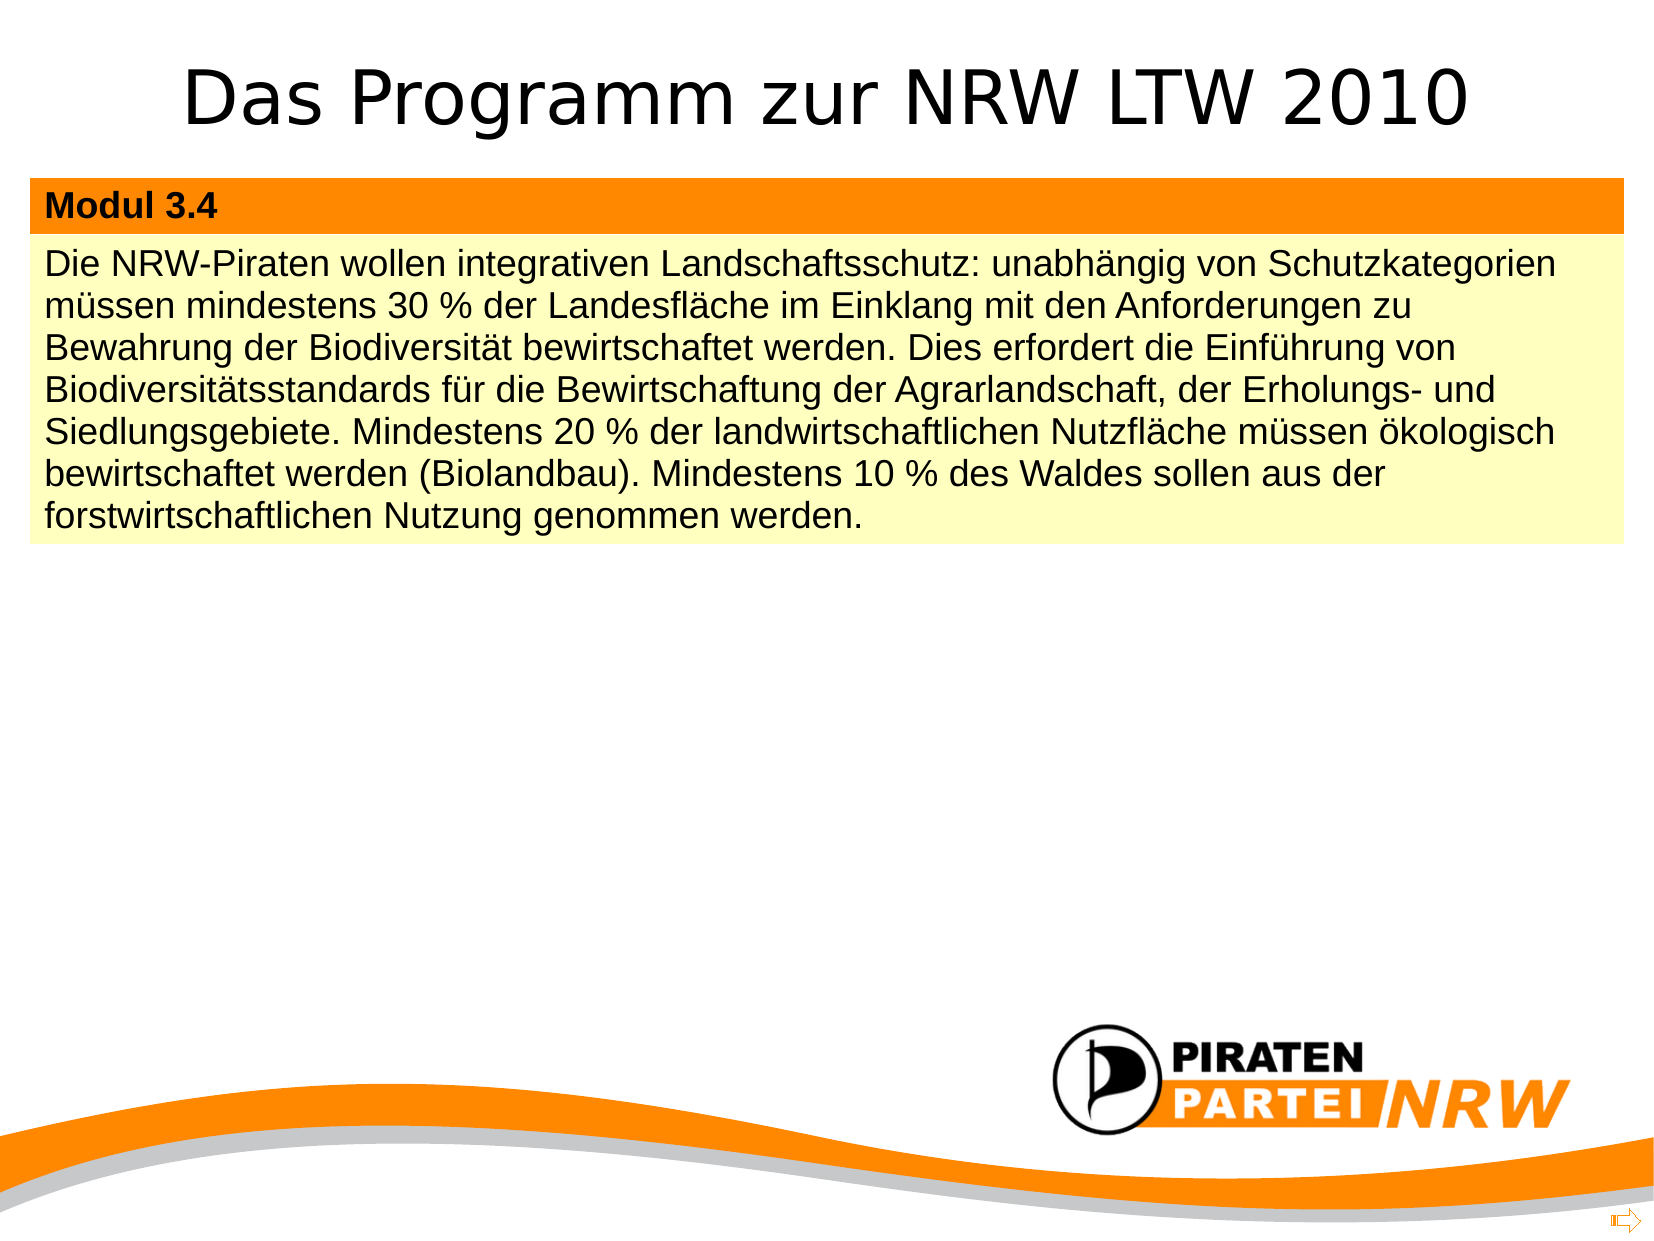

# Das Programm zur NRW LTW 2010
| Modul 3.4 |
| --- |
| Die NRW-Piraten wollen integrativen Landschaftsschutz: unabhängig von Schutzkategorien müssen mindestens 30 % der Landesfläche im Einklang mit den Anforderungen zu Bewahrung der Biodiversität bewirtschaftet werden. Dies erfordert die Einführung von Biodiversitätsstandards für die Bewirtschaftung der Agrarlandschaft, der Erholungs- und Siedlungsgebiete. Mindestens 20 % der landwirtschaftlichen Nutzfläche müssen ökologisch bewirtschaftet werden (Biolandbau). Mindestens 10 % des Waldes sollen aus der forstwirtschaftlichen Nutzung genommen werden. |